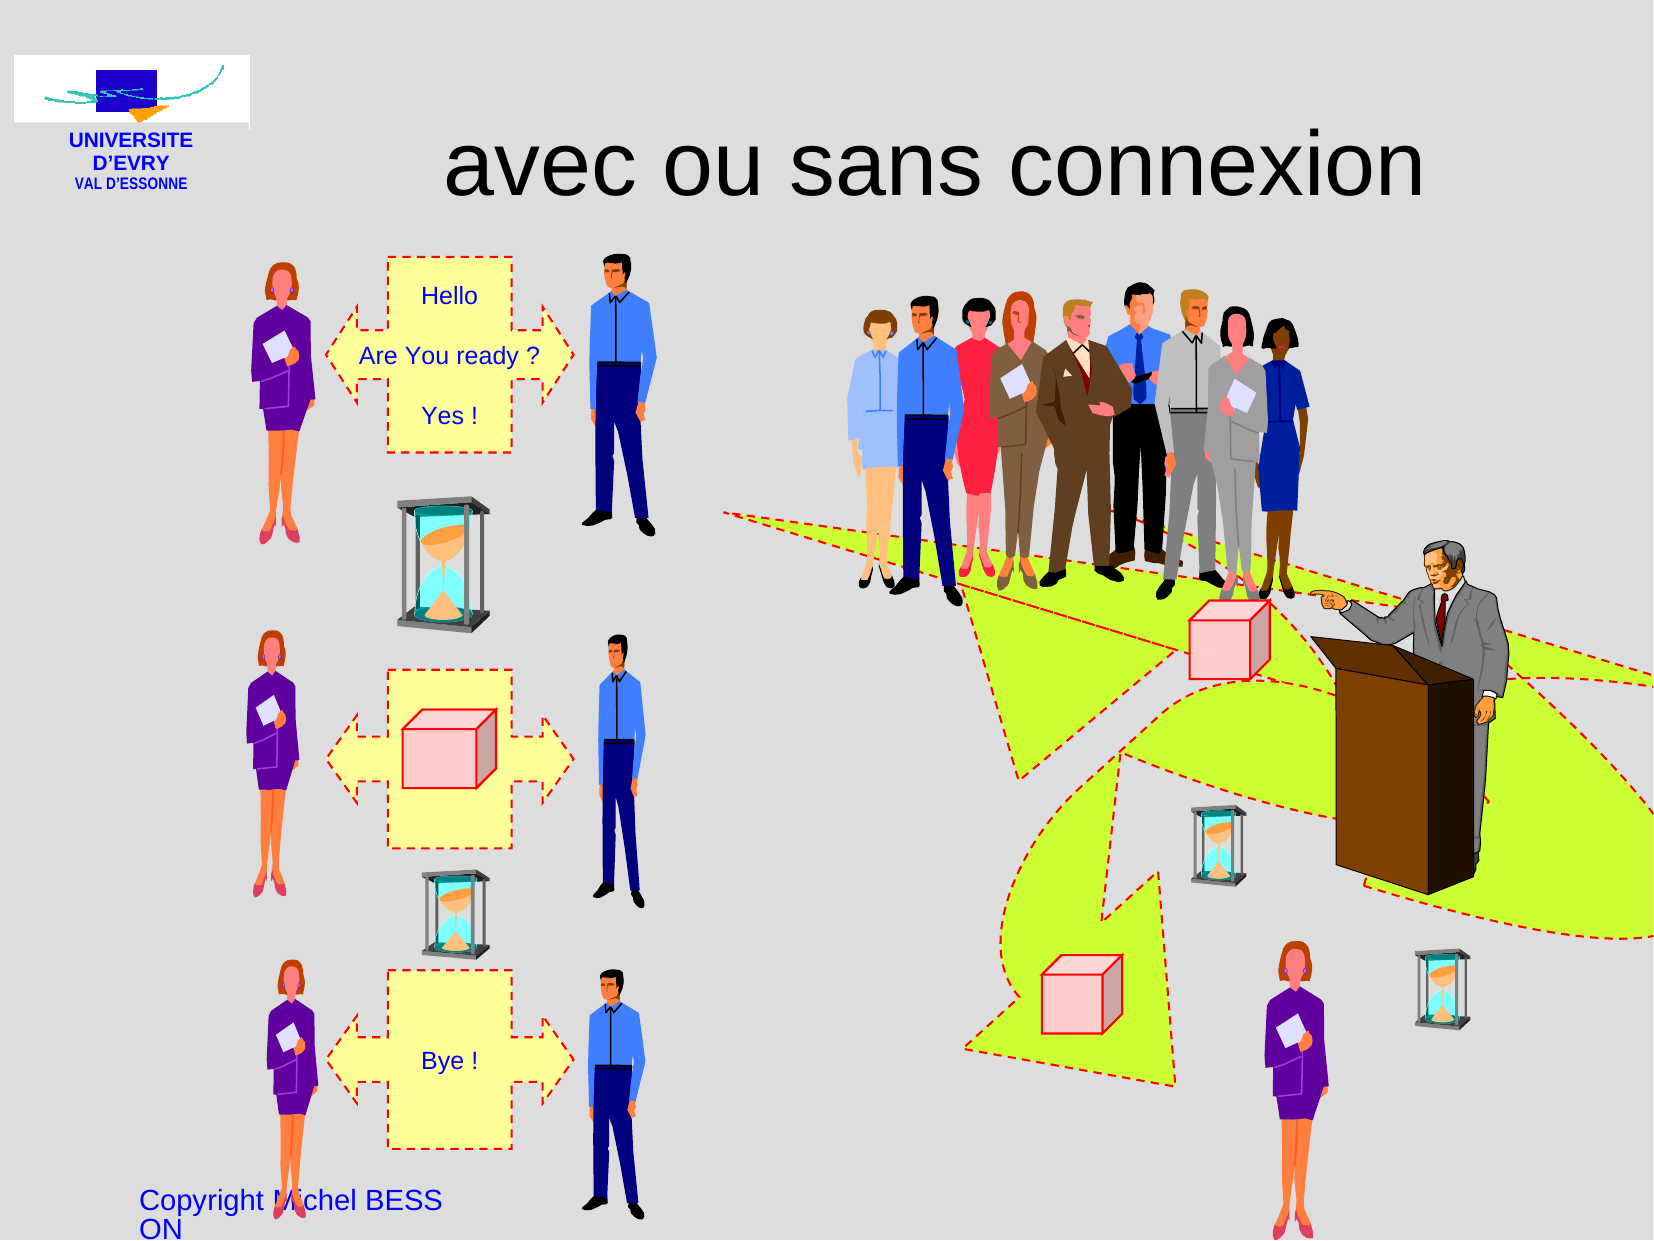

# avec ou sans connexion
UNIVERSITE D’EVRY
VAL D’ESSONNE
Hello
Are You ready ?
Yes !
Bye !